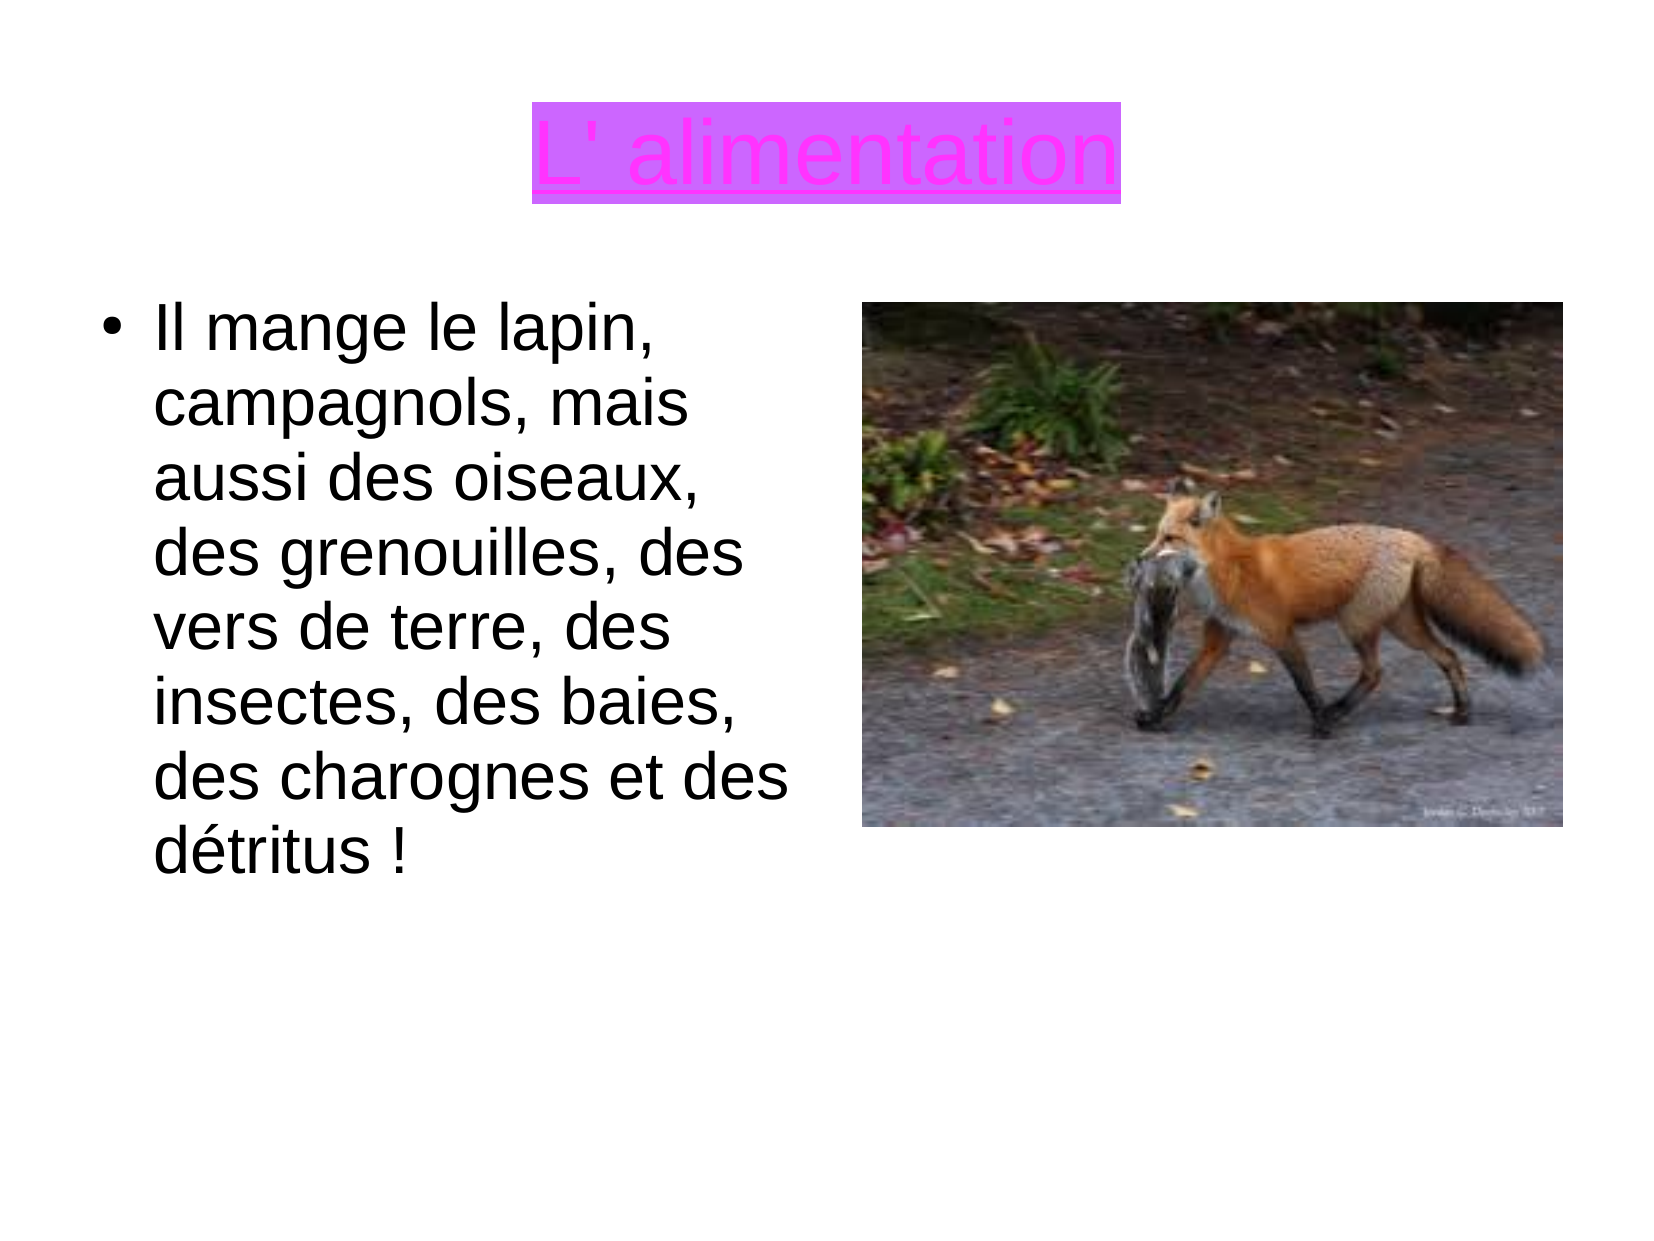

# L' alimentation
Il mange le lapin, campagnols, mais aussi des oiseaux, des grenouilles, des vers de terre, des insectes, des baies, des charognes et des détritus !